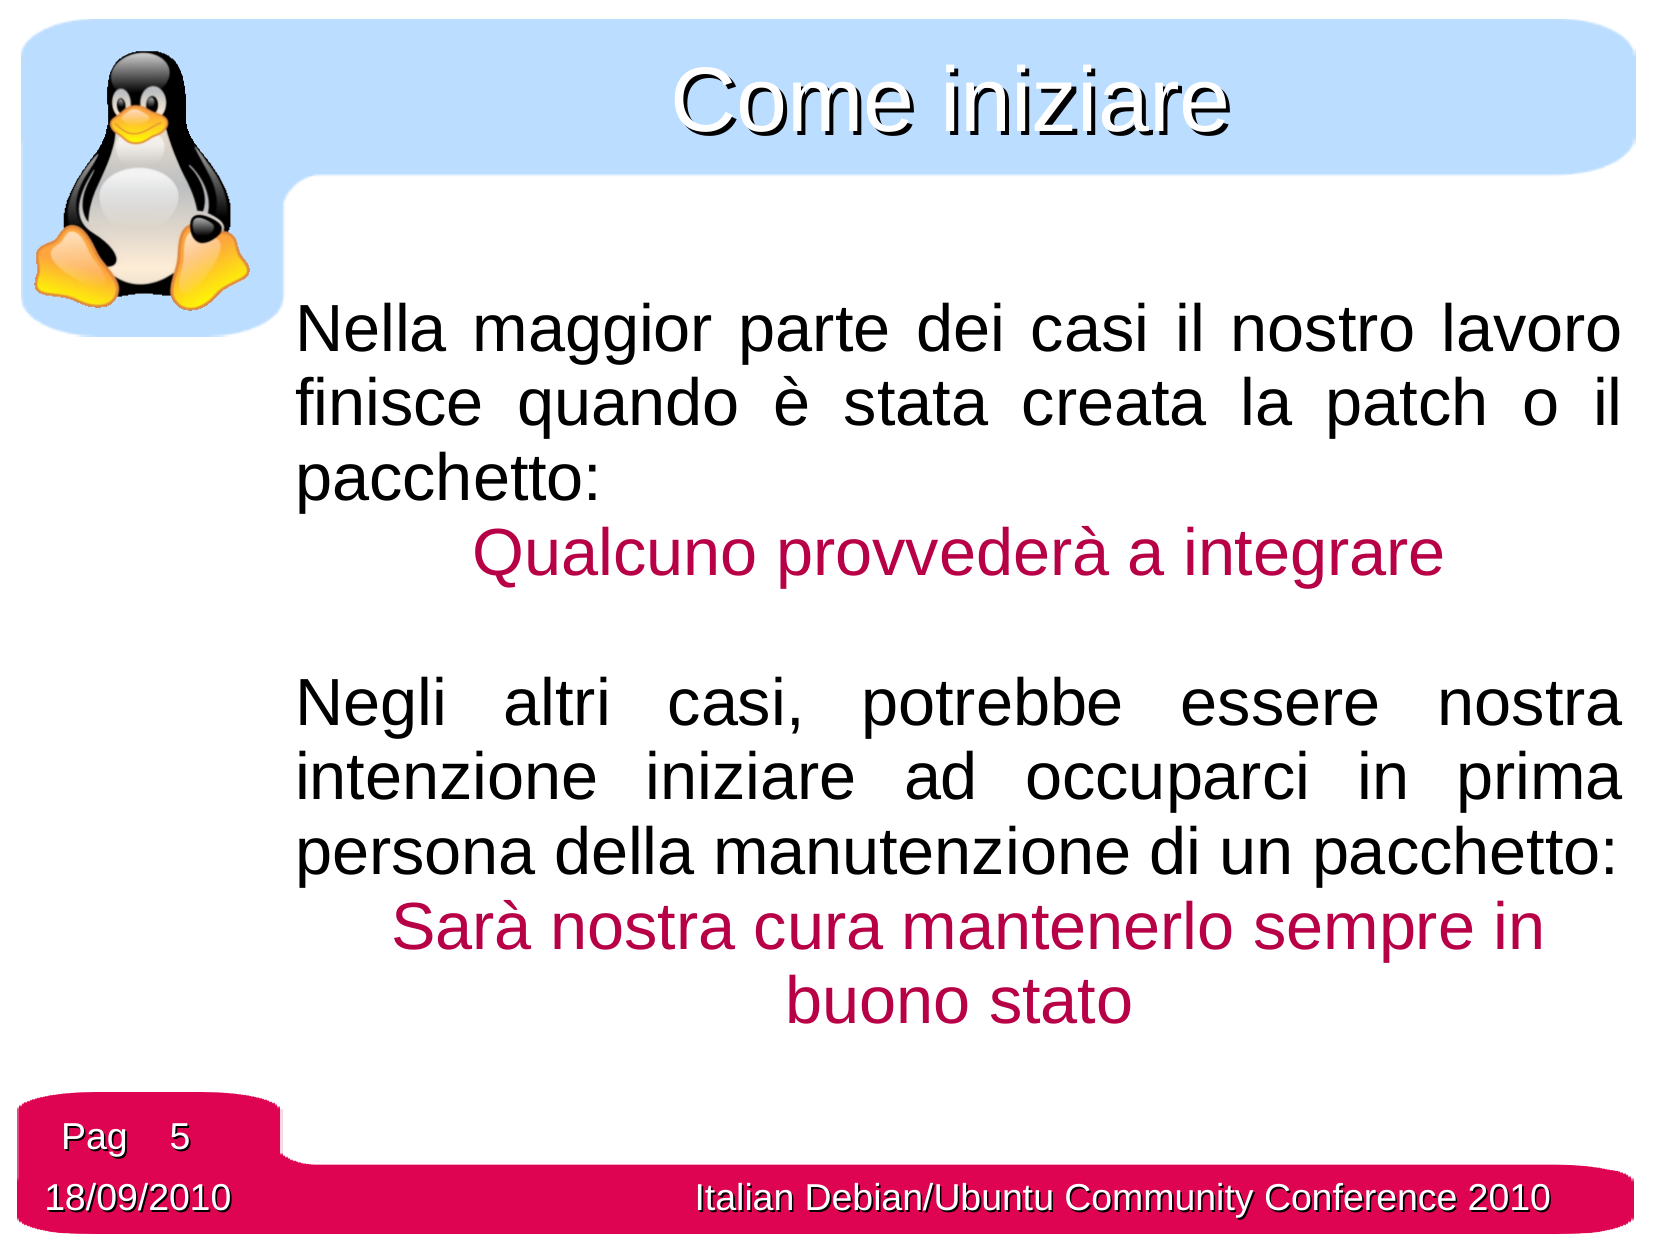

# Come iniziare
Nella maggior parte dei casi il nostro lavoro finisce quando è stata creata la patch o il pacchetto:
Qualcuno provvederà a integrare
Negli altri casi, potrebbe essere nostra intenzione iniziare ad occuparci in prima persona della manutenzione di un pacchetto:
 Sarà nostra cura mantenerlo sempre in buono stato
Pag
Italian Debian/Ubuntu Community Conference 2010
18/09/2010